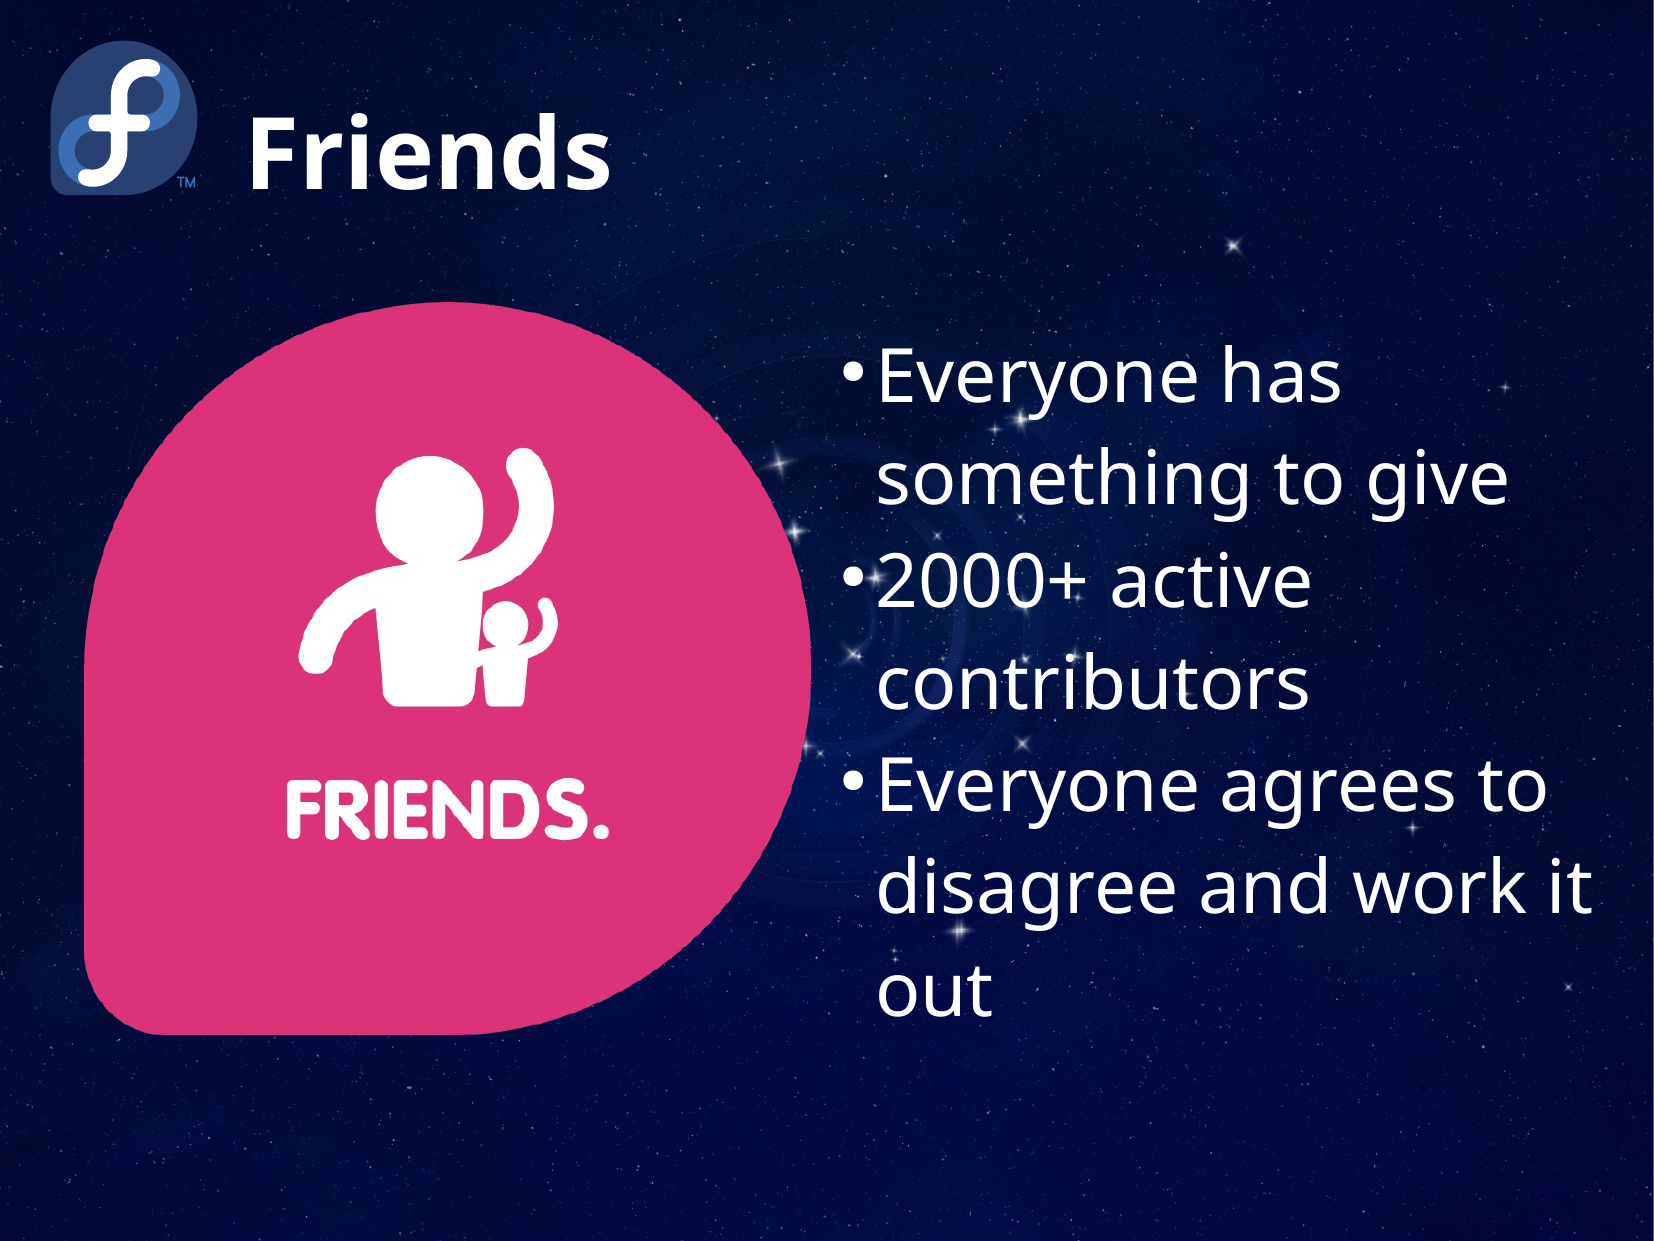

Friends
Everyone has something to give
2000+ active contributors
Everyone agrees to disagree and work it out